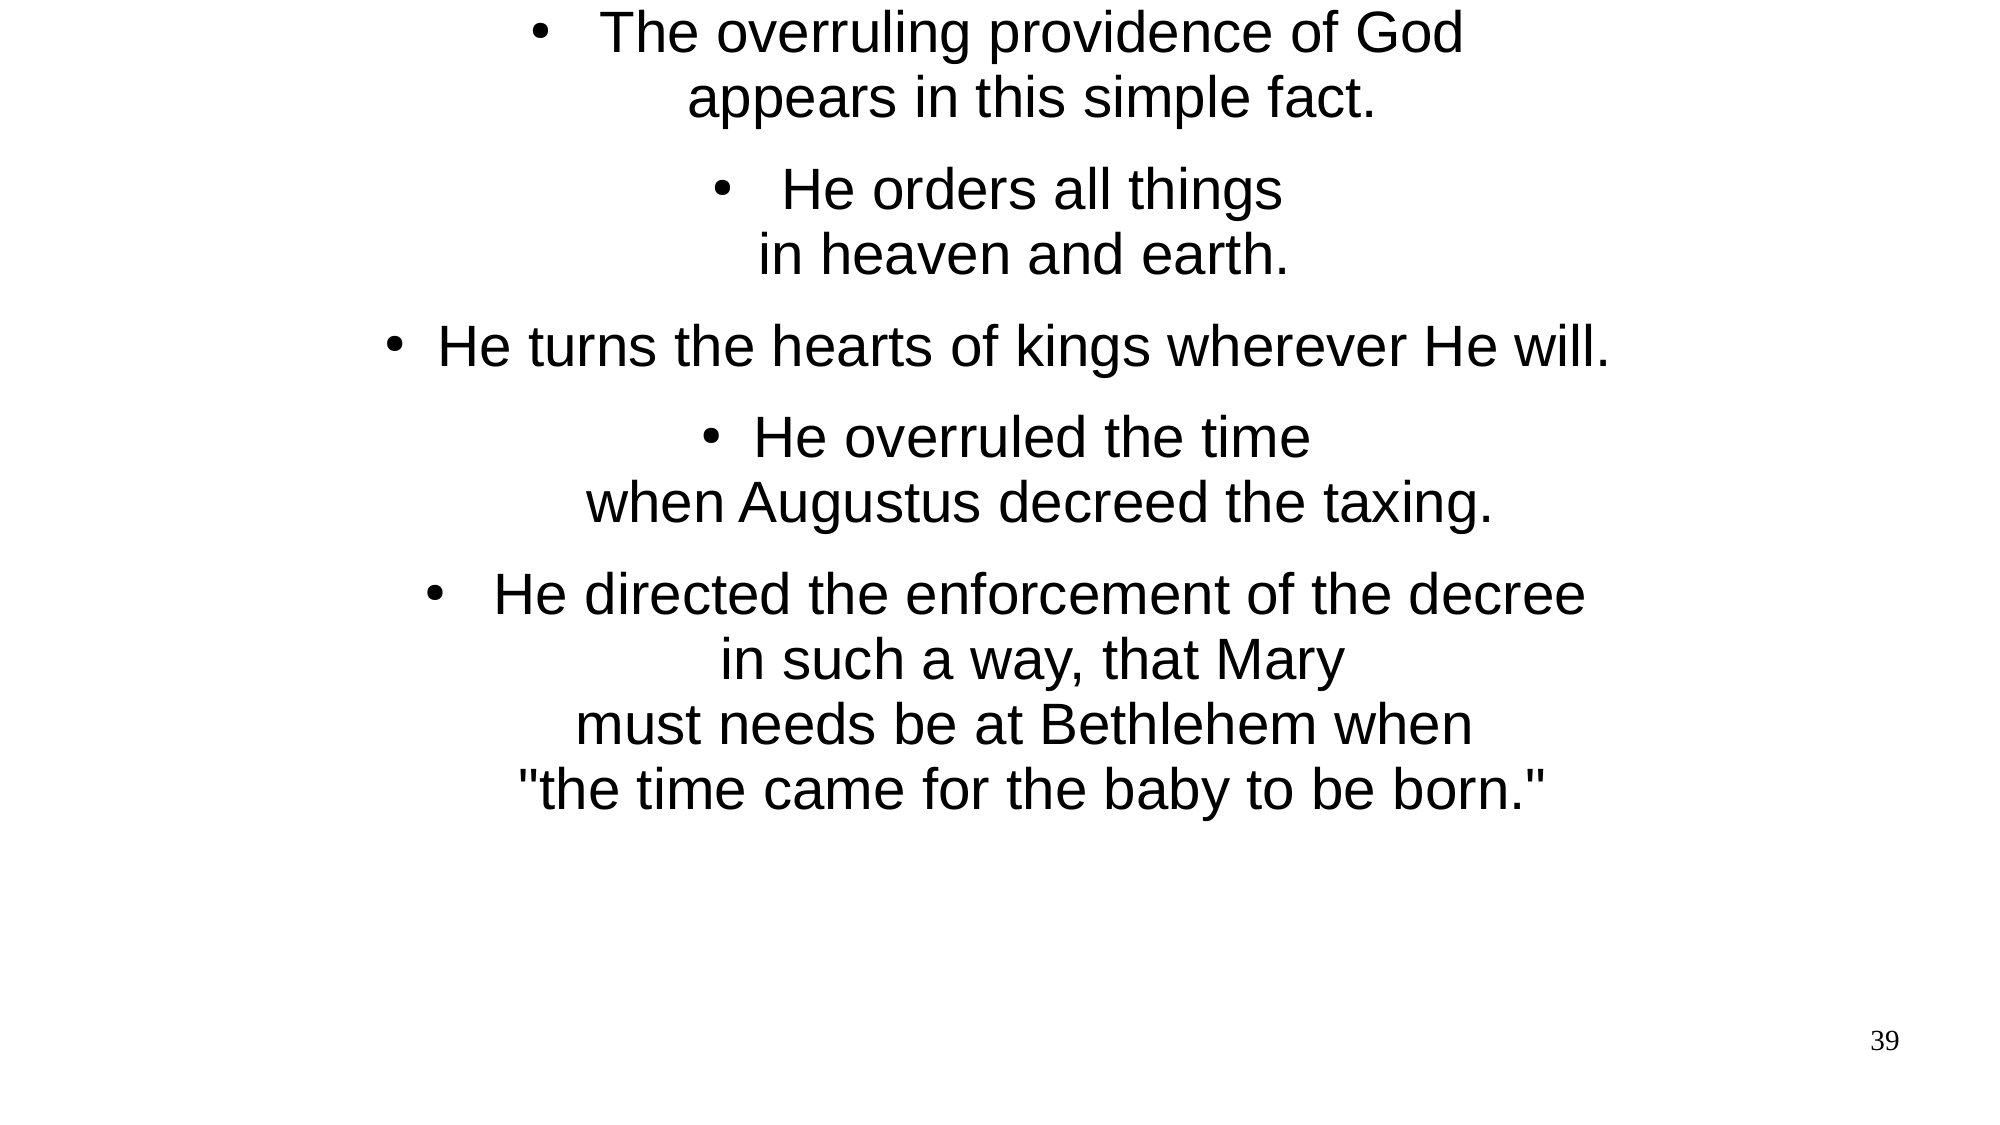

# The overruling providence of God appears in this simple fact.
 He orders all things
in heaven and earth.
He turns the hearts of kings wherever He will.
He overruled the time
 when Augustus decreed the taxing.
 He directed the enforcement of the decree
 in such a way, that Mary
must needs be at Bethlehem when
"the time came for the baby to be born."
39